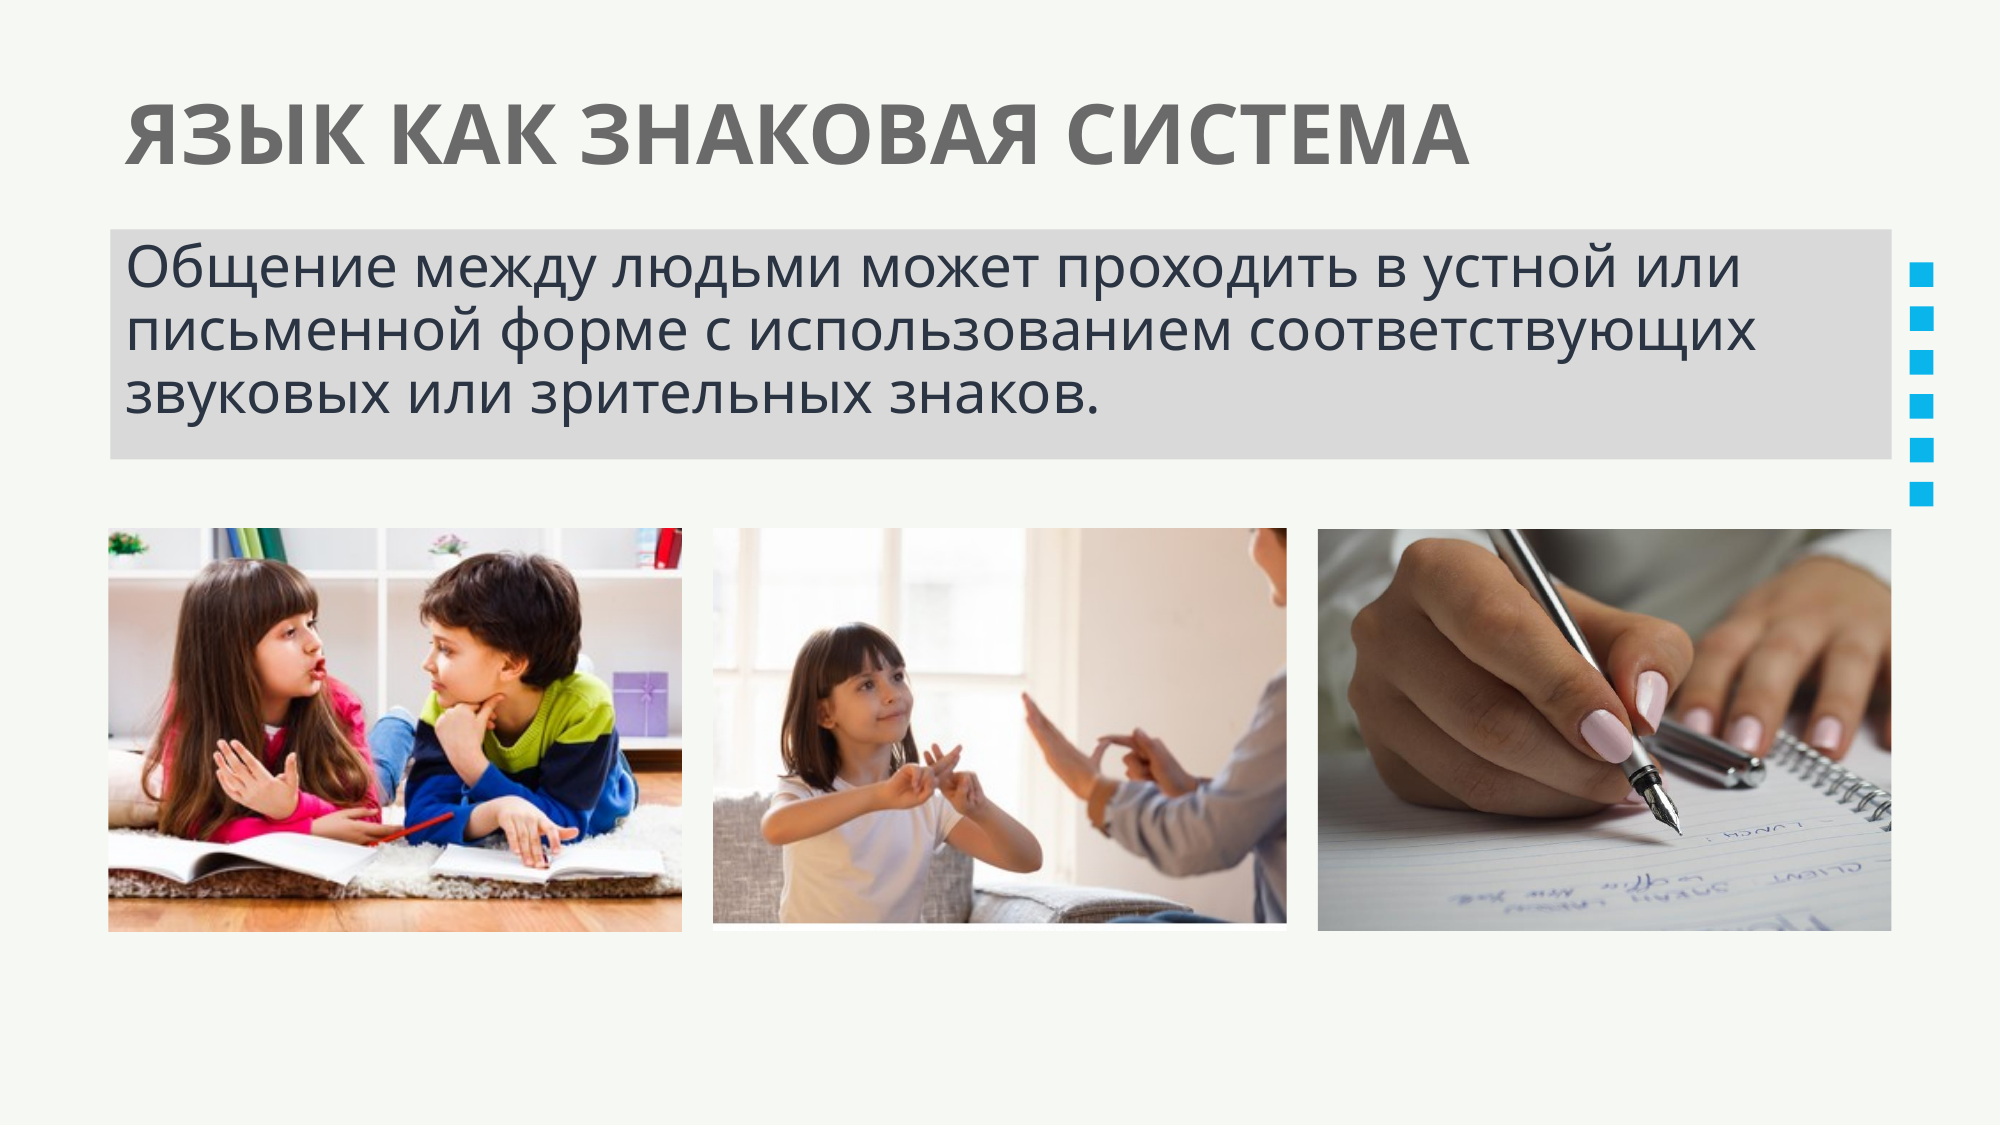

# ЯЗЫК КАК ЗНАКОВАЯ СИСТЕМА
Общение между людьми может проходить в устной или письменной форме с использованием соответствующих звуковых или зрительных знаков.